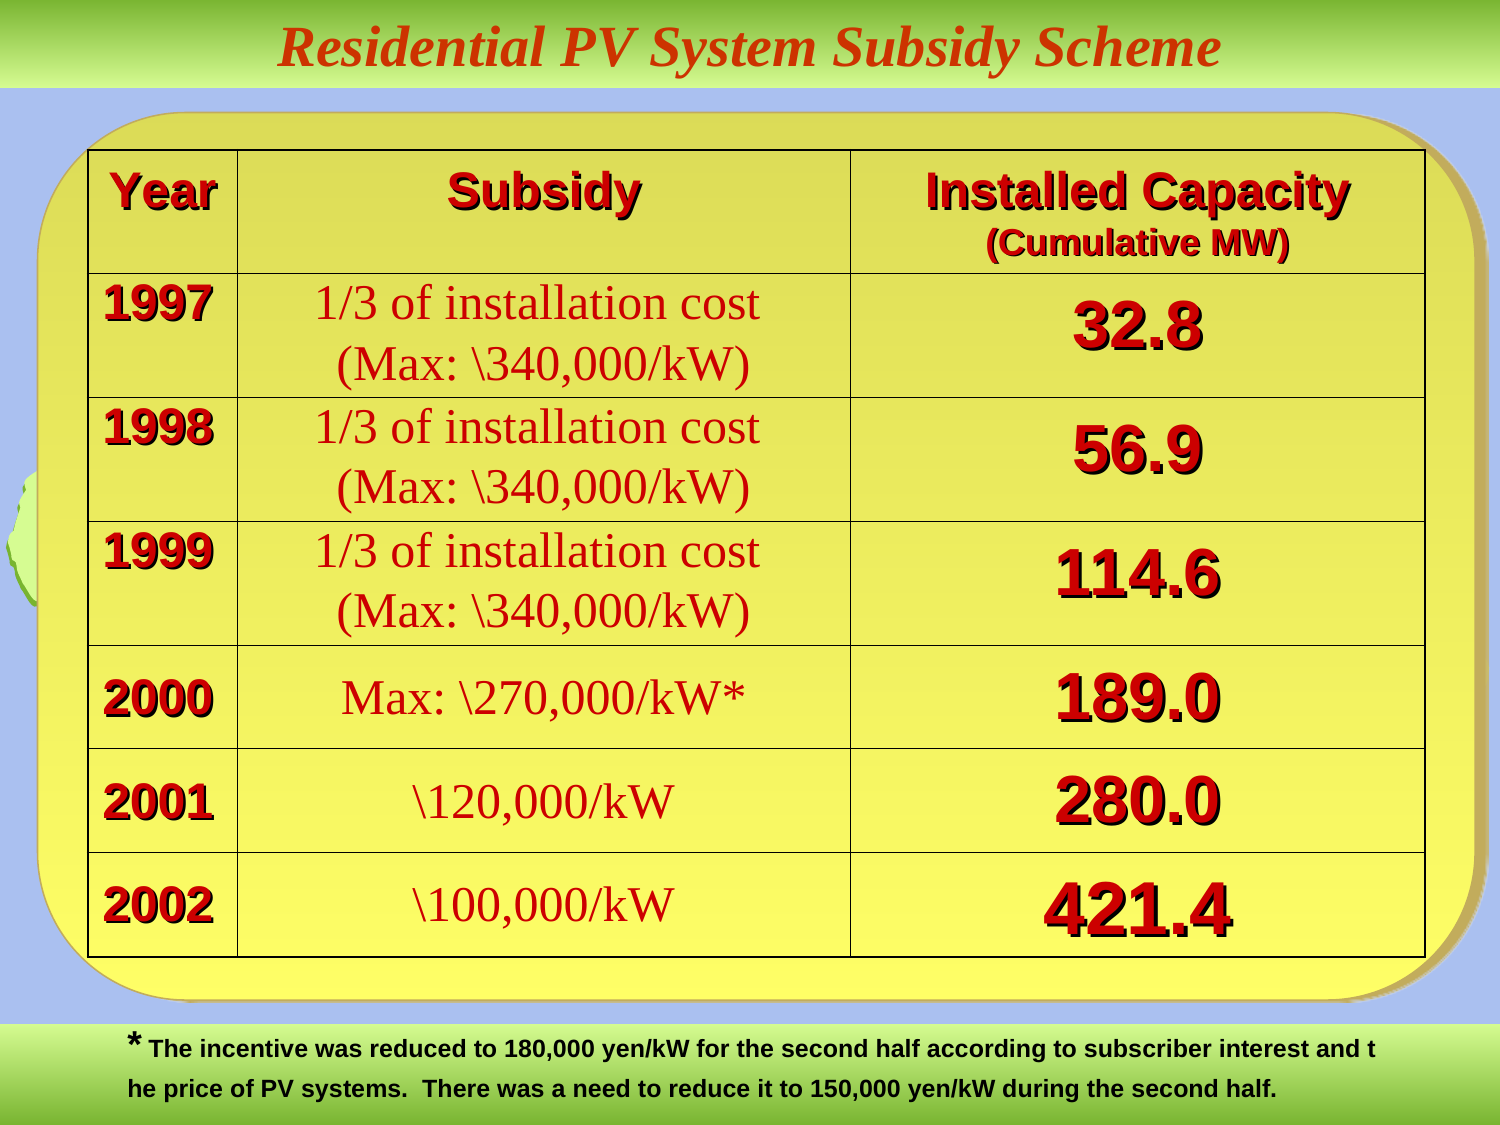

Residential PV System Subsidy Scheme
| Year | Subsidy | Installed Capacity (Cumulative MW) |
| --- | --- | --- |
| 1997 | 1/3 of installation cost (Max: \340,000/kW) | 32.8 |
| 1998 | 1/3 of installation cost (Max: \340,000/kW) | 56.9 |
| 1999 | 1/3 of installation cost (Max: \340,000/kW) | 114.6 |
| 2000 | Max: \270,000/kW\* | 189.0 |
| 2001 | \120,000/kW | 280.0 |
| 2002 | \100,000/kW | 421.4 |
* The incentive was reduced to 180,000 yen/kW for the second half according to subscriber interest and the price of PV systems. There was a need to reduce it to 150,000 yen/kW during the second half.